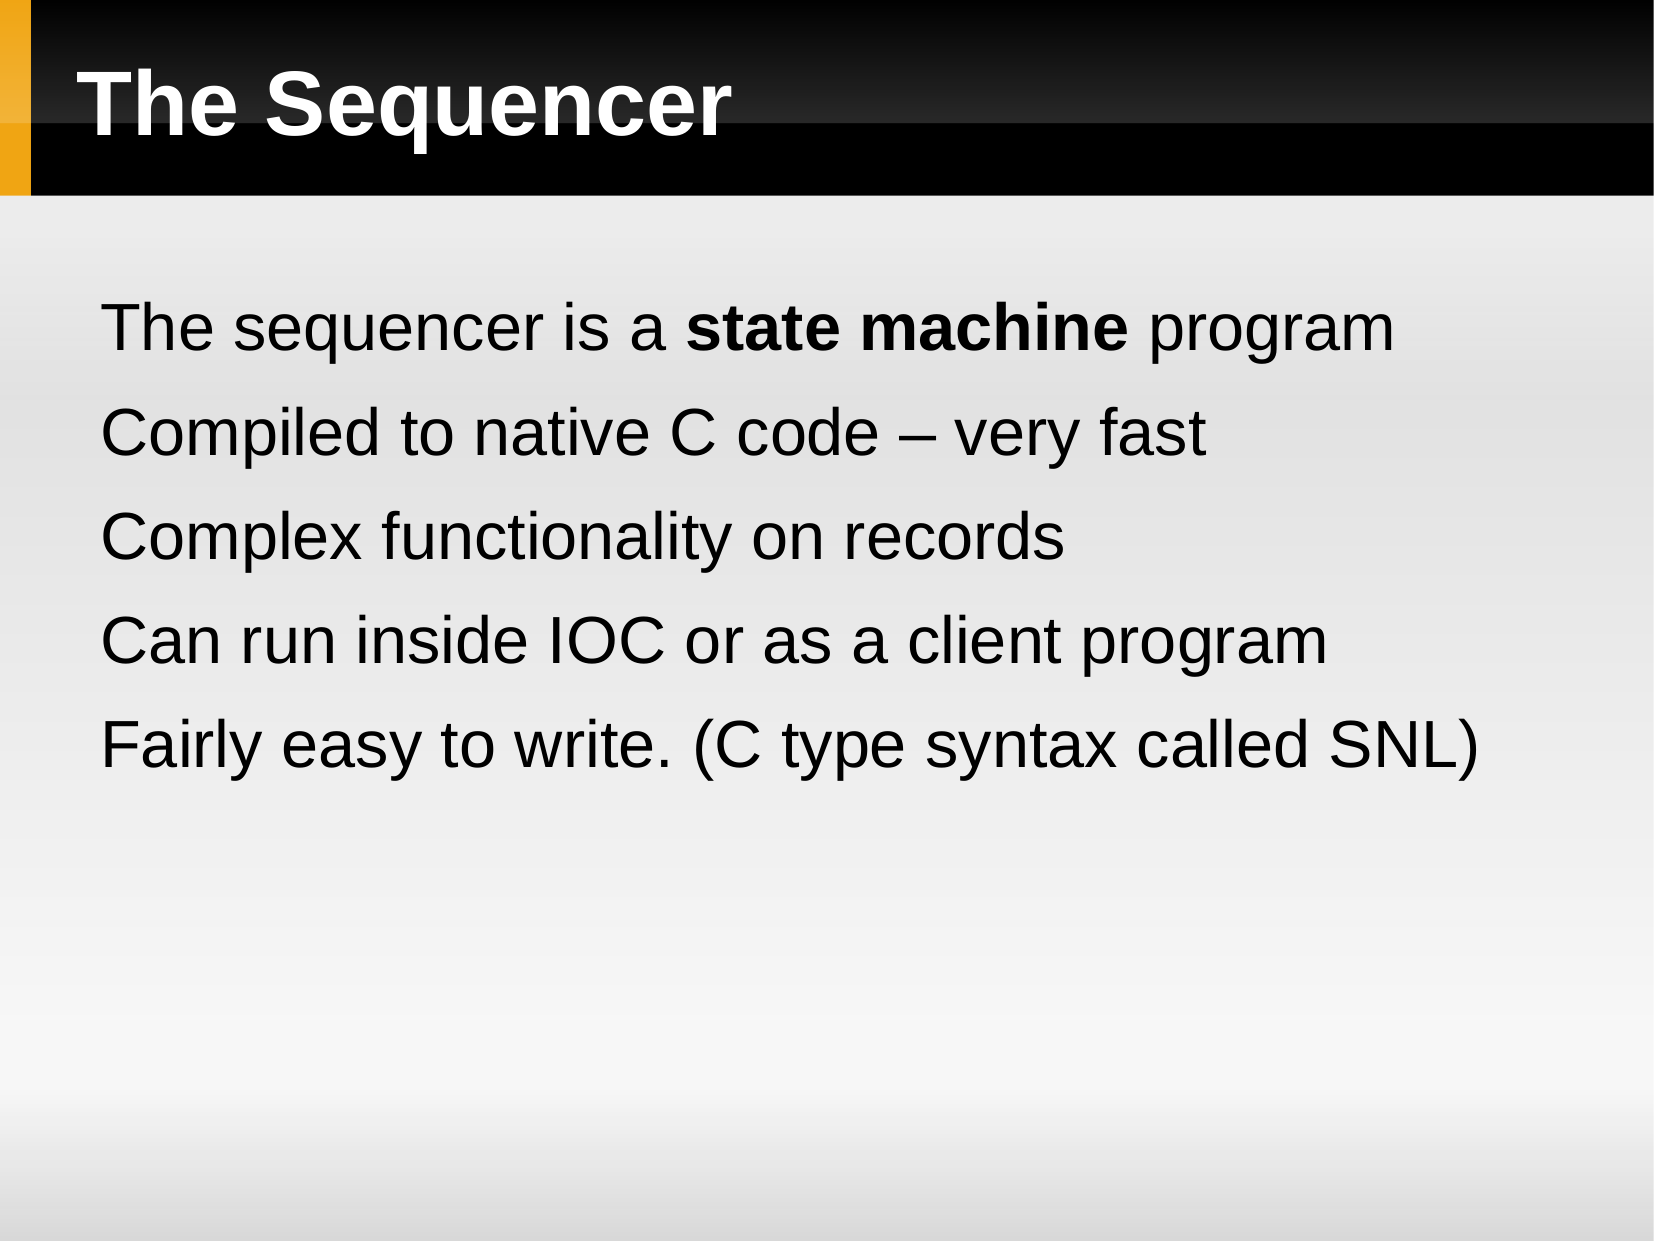

# The Sequencer
The sequencer is a state machine program
Compiled to native C code – very fast
Complex functionality on records
Can run inside IOC or as a client program
Fairly easy to write. (C type syntax called SNL)